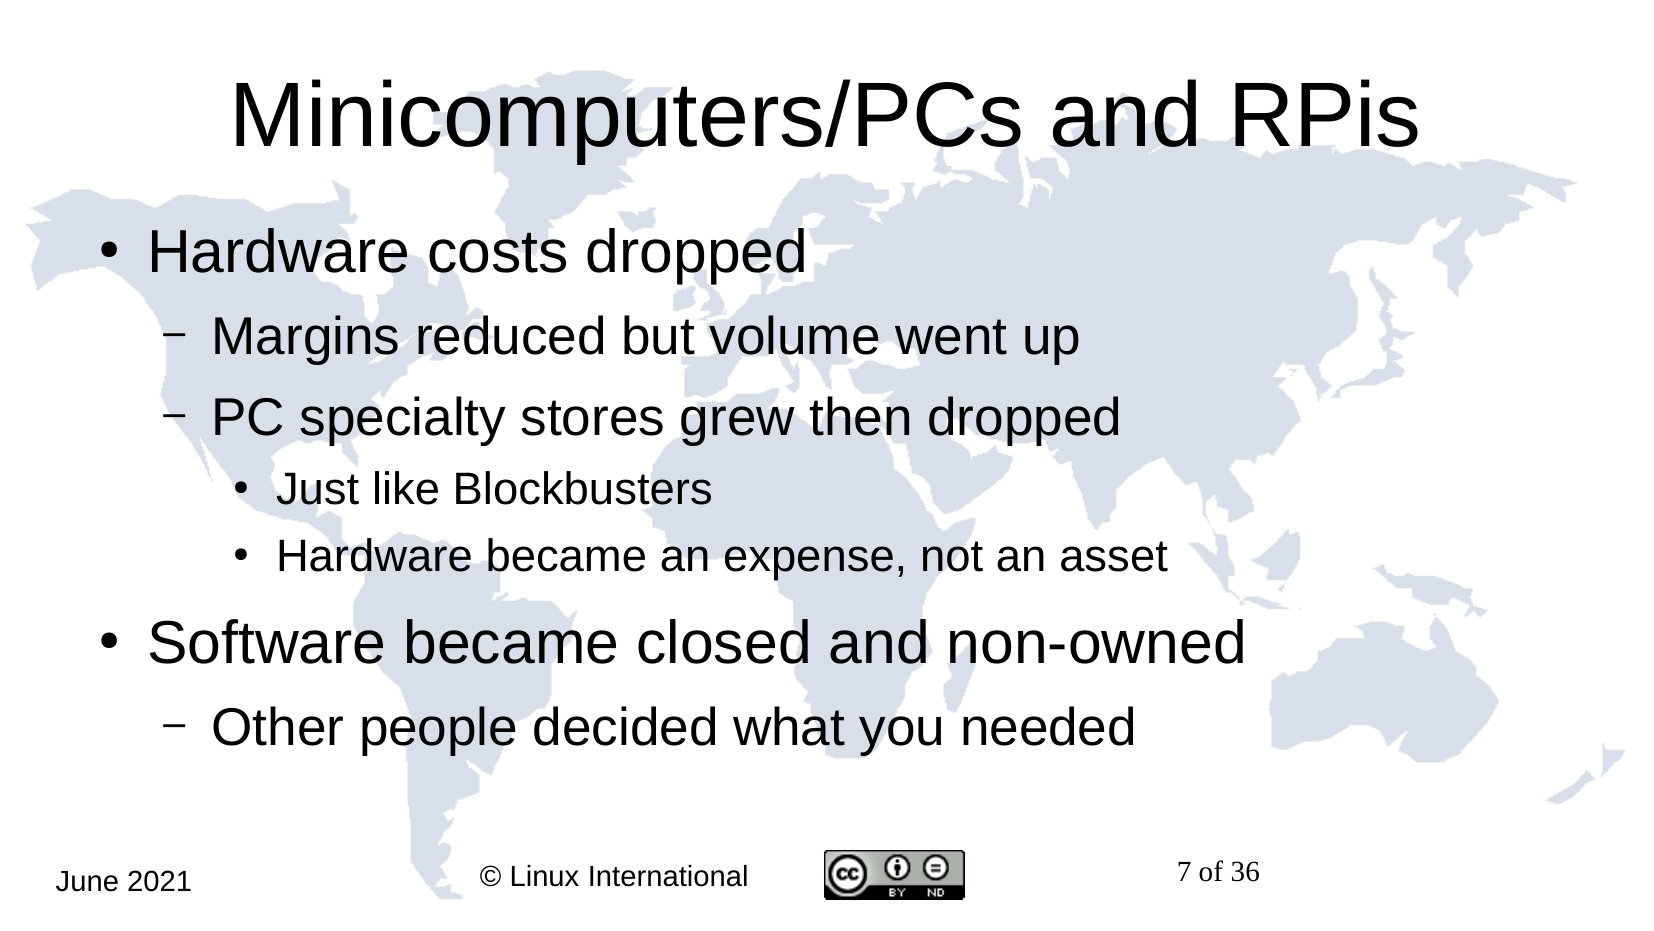

# Minicomputers/PCs and RPis
Hardware costs dropped
Margins reduced but volume went up
PC specialty stores grew then dropped
Just like Blockbusters
Hardware became an expense, not an asset
Software became closed and non-owned
Other people decided what you needed
7